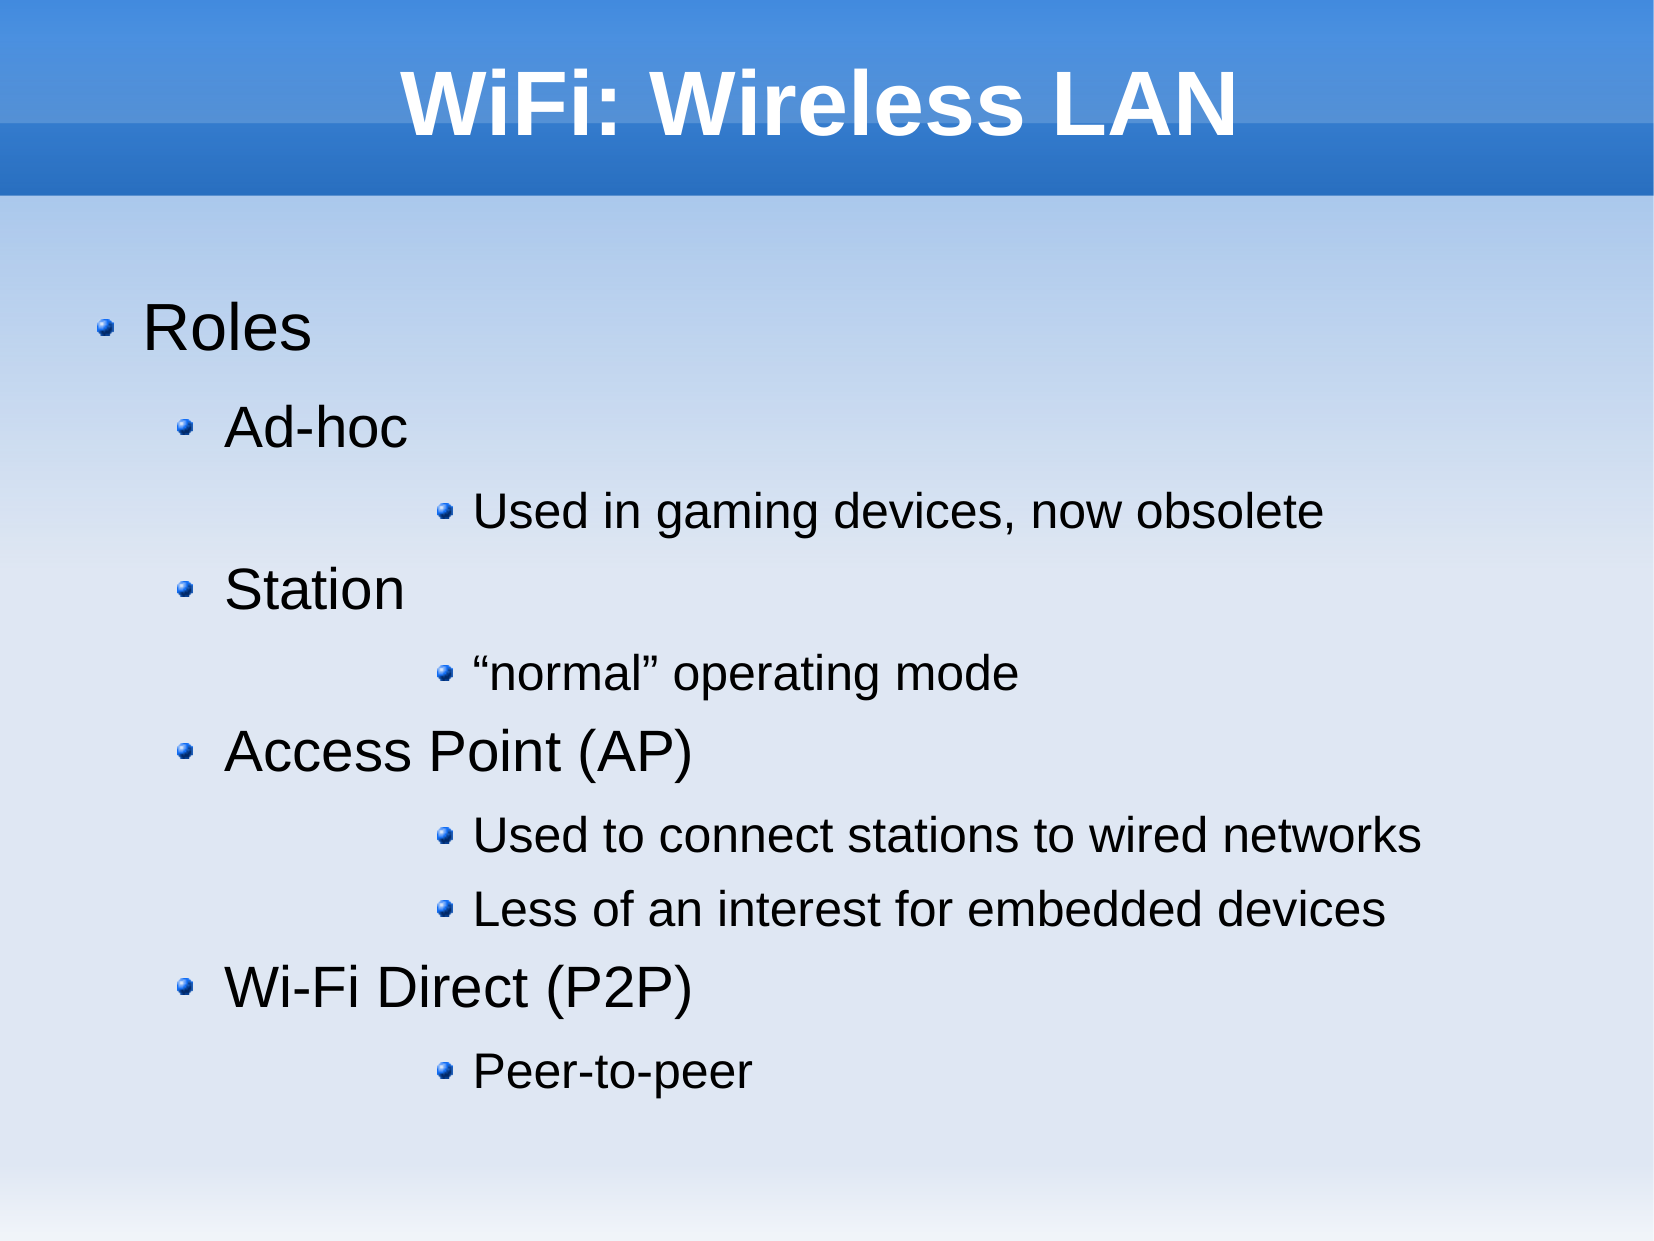

# WiFi: Wireless LAN
Roles
Ad-hoc
Used in gaming devices, now obsolete
Station
“normal” operating mode
Access Point (AP)
Used to connect stations to wired networks
Less of an interest for embedded devices
Wi-Fi Direct (P2P)
Peer-to-peer